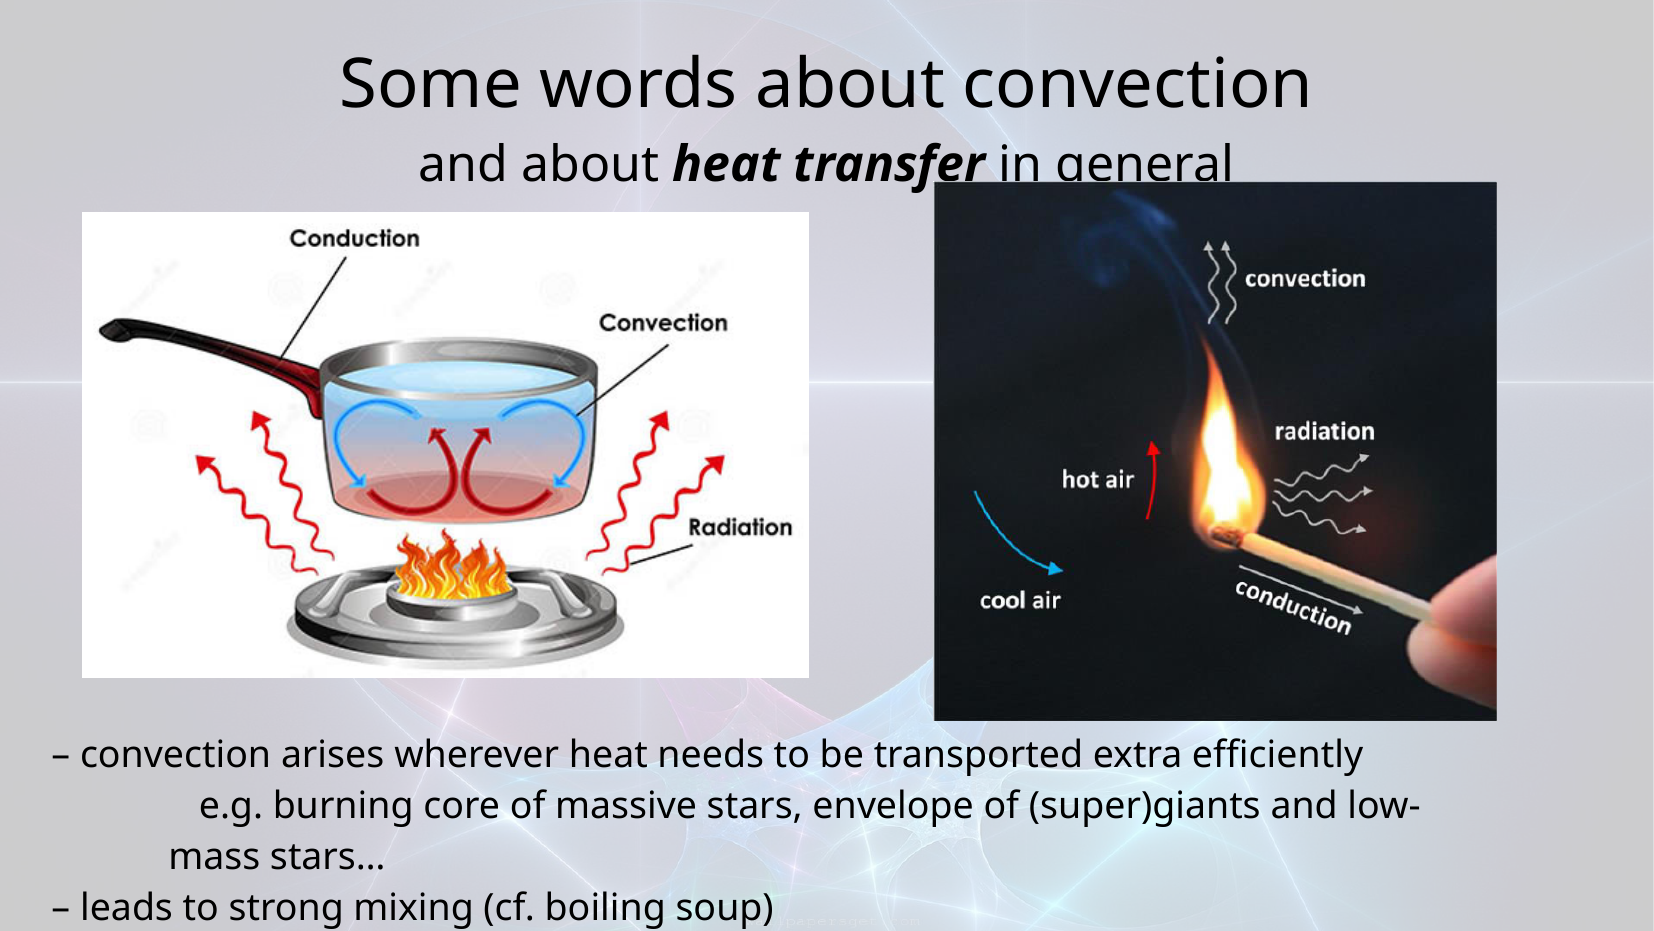

# Some words about convection and about heat transfer in general
– convection arises wherever heat needs to be transported extra efficiently
		e.g. burning core of massive stars, envelope of (super)giants and low-
 mass stars…
– leads to strong mixing (cf. boiling soup)